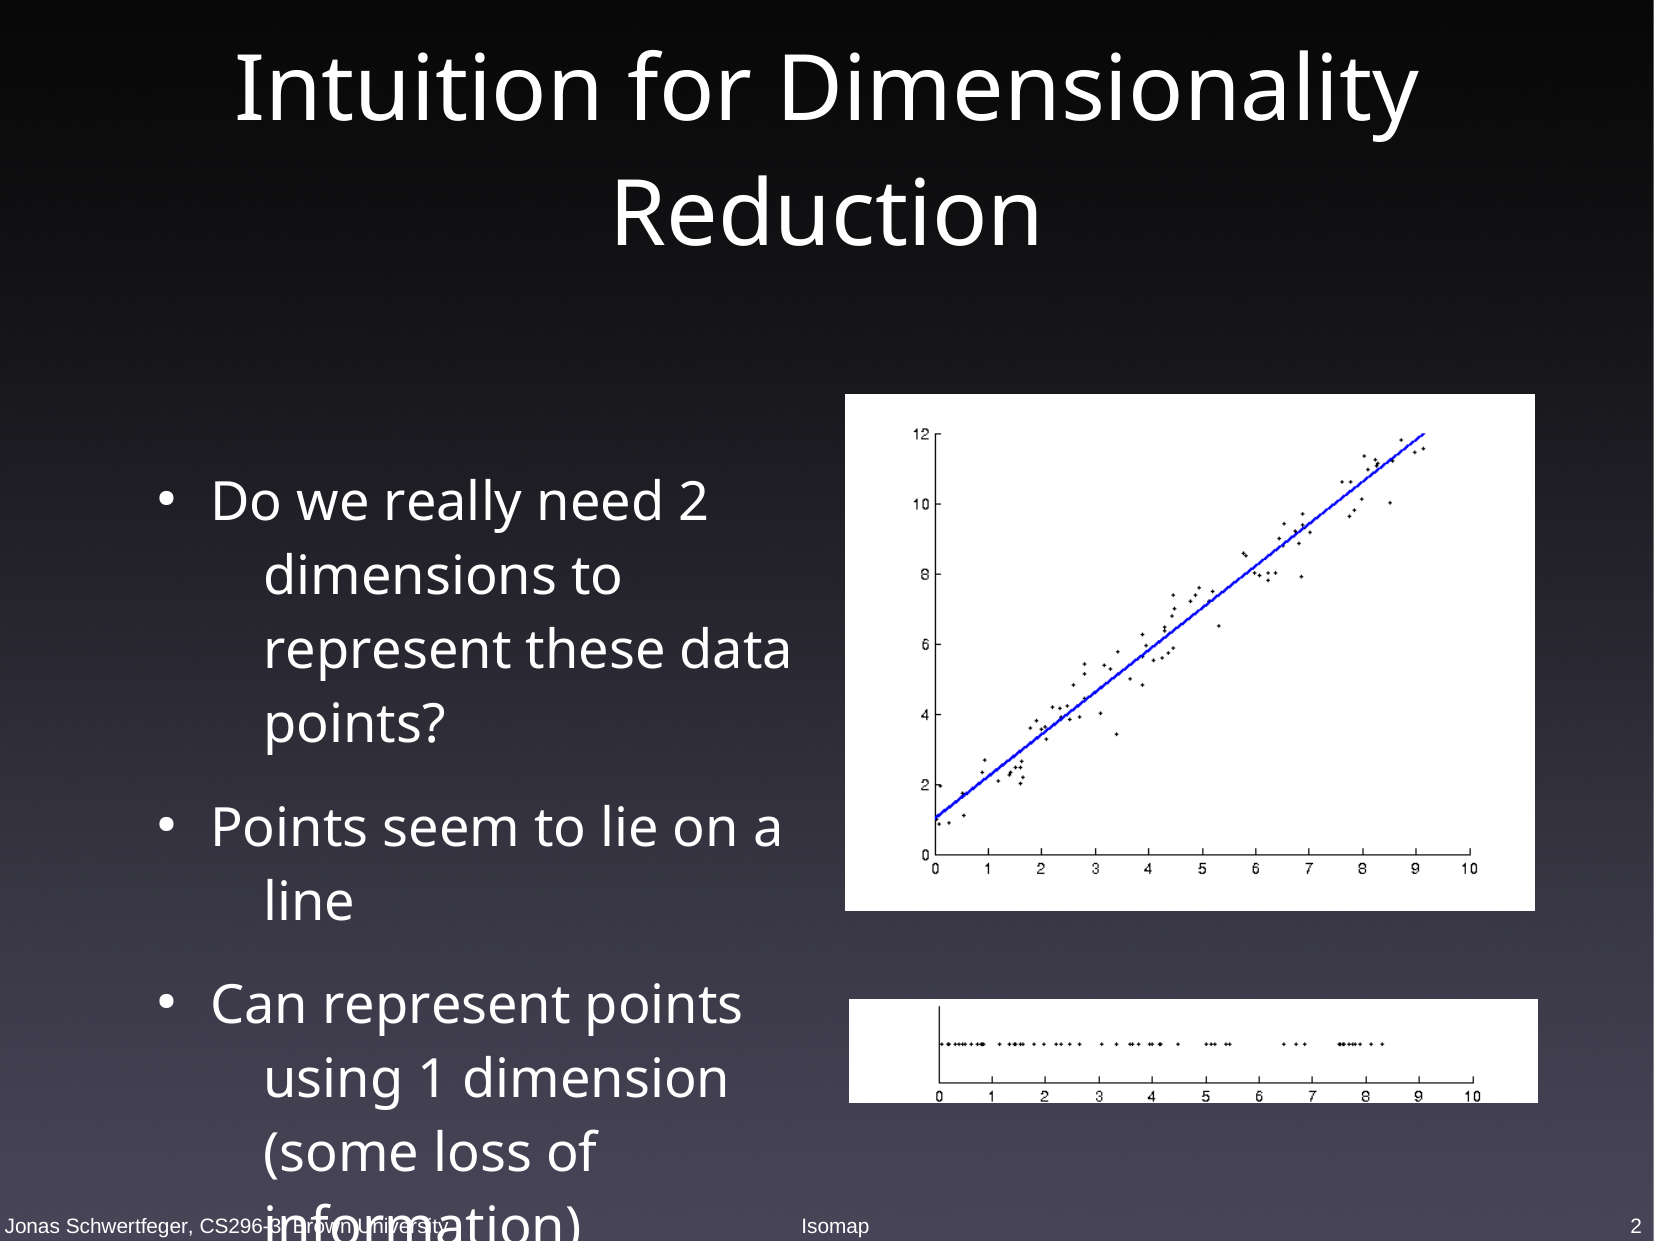

# Intuition for Dimensionality Reduction
Do we really need 2 dimensions to represent these data points?
Points seem to lie on a line
Can represent points using 1 dimension (some loss of information)